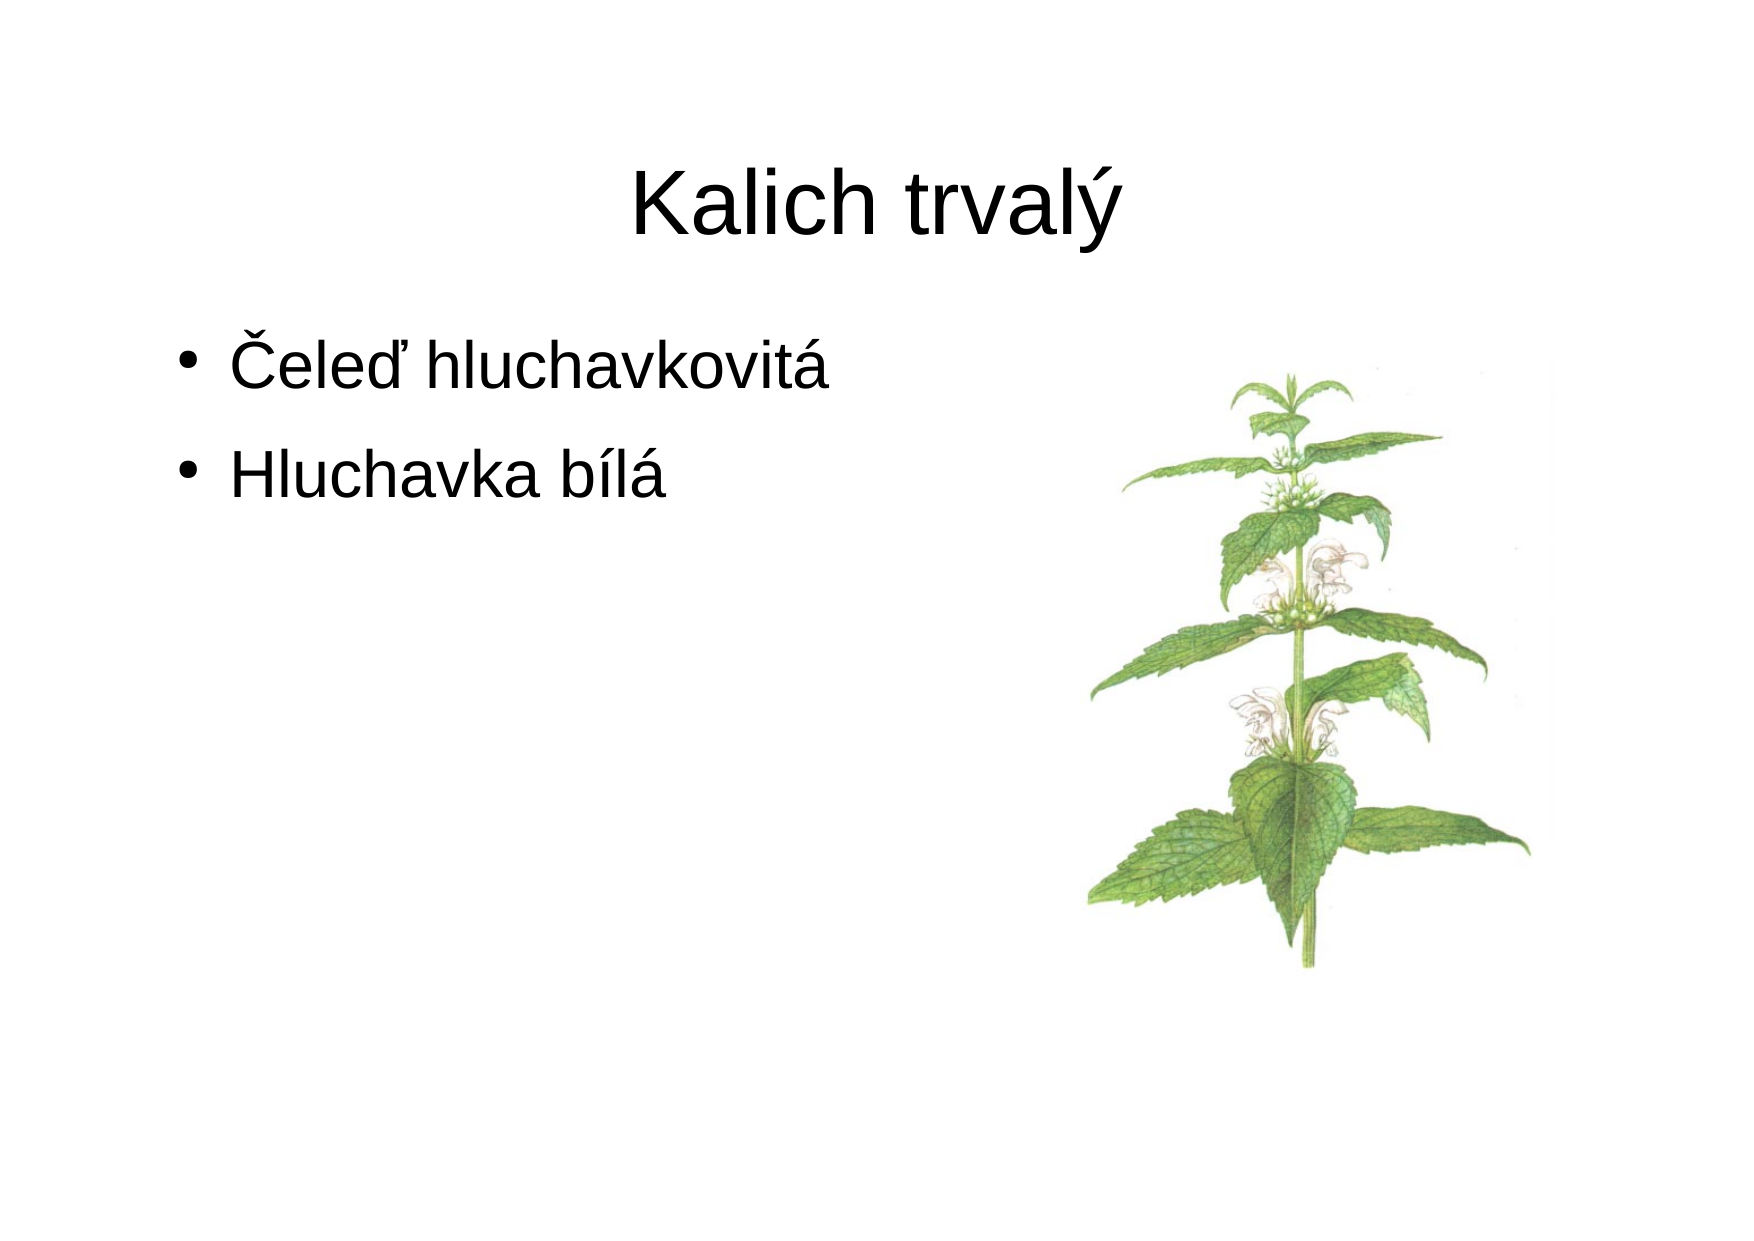

# Kalich trvalý
Čeleď hluchavkovitá
Hluchavka bílá